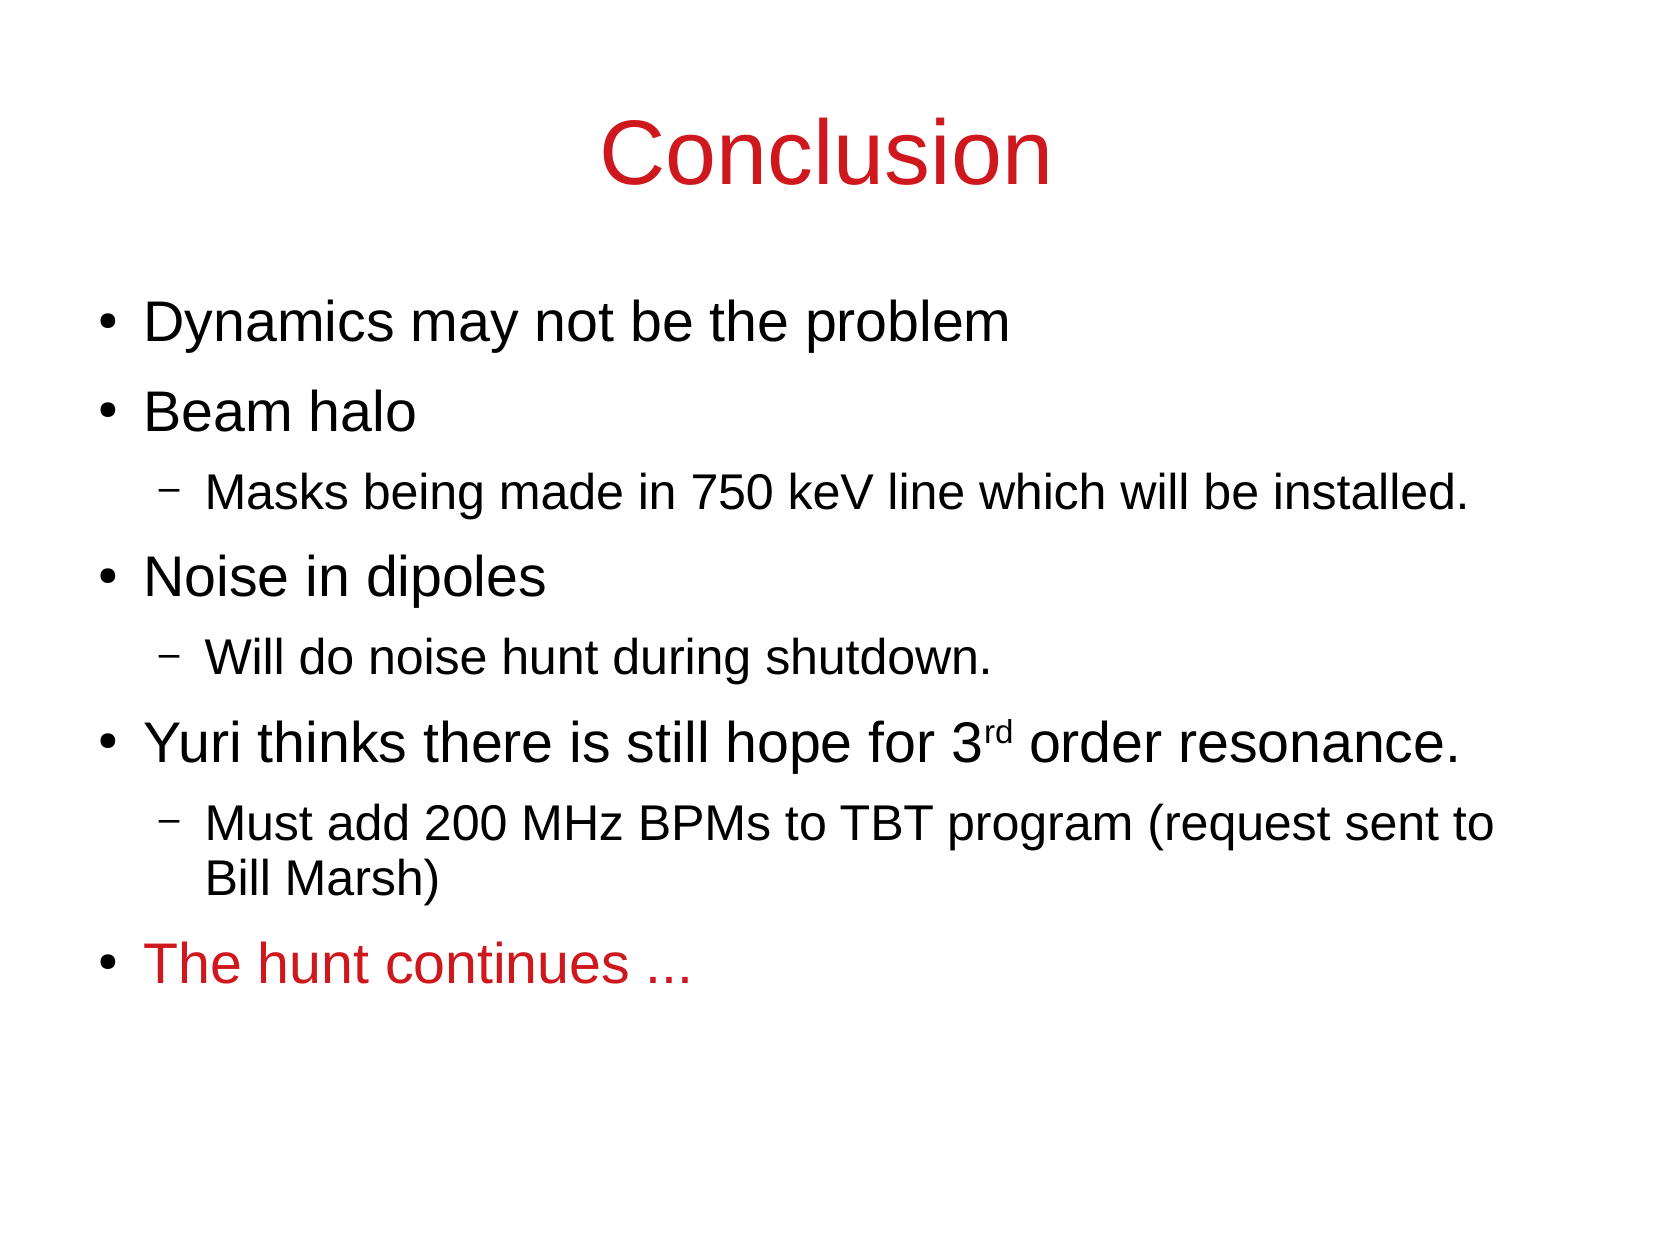

# Conclusion
Dynamics may not be the problem
Beam halo
Masks being made in 750 keV line which will be installed.
Noise in dipoles
Will do noise hunt during shutdown.
Yuri thinks there is still hope for 3rd order resonance.
Must add 200 MHz BPMs to TBT program (request sent to Bill Marsh)
The hunt continues ...